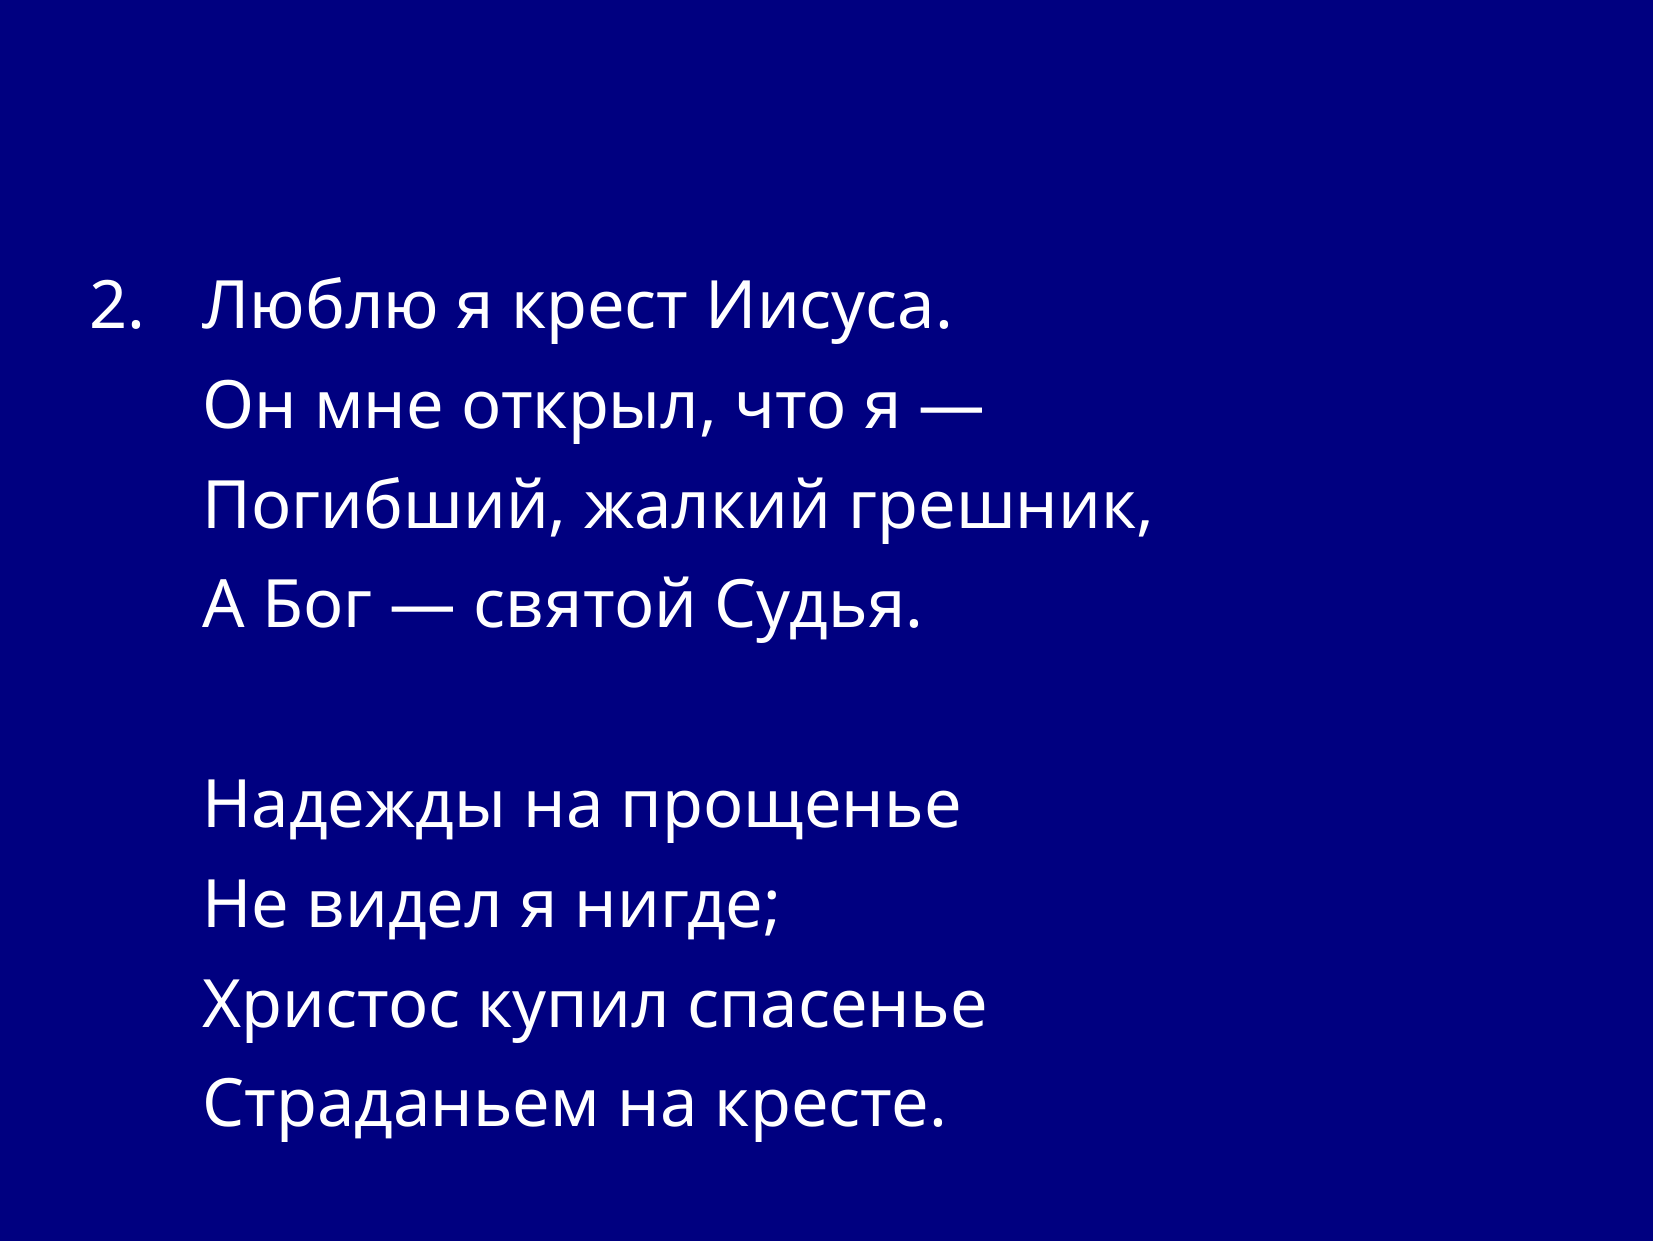

2.	Люблю я крест Иисуса.
	Он мне открыл, что я —
	Погибший, жалкий грешник,
	А Бог — святой Судья.
	Надежды на прощенье
	Не видел я нигде;
	Христос купил спасенье
	Страданьем на кресте.